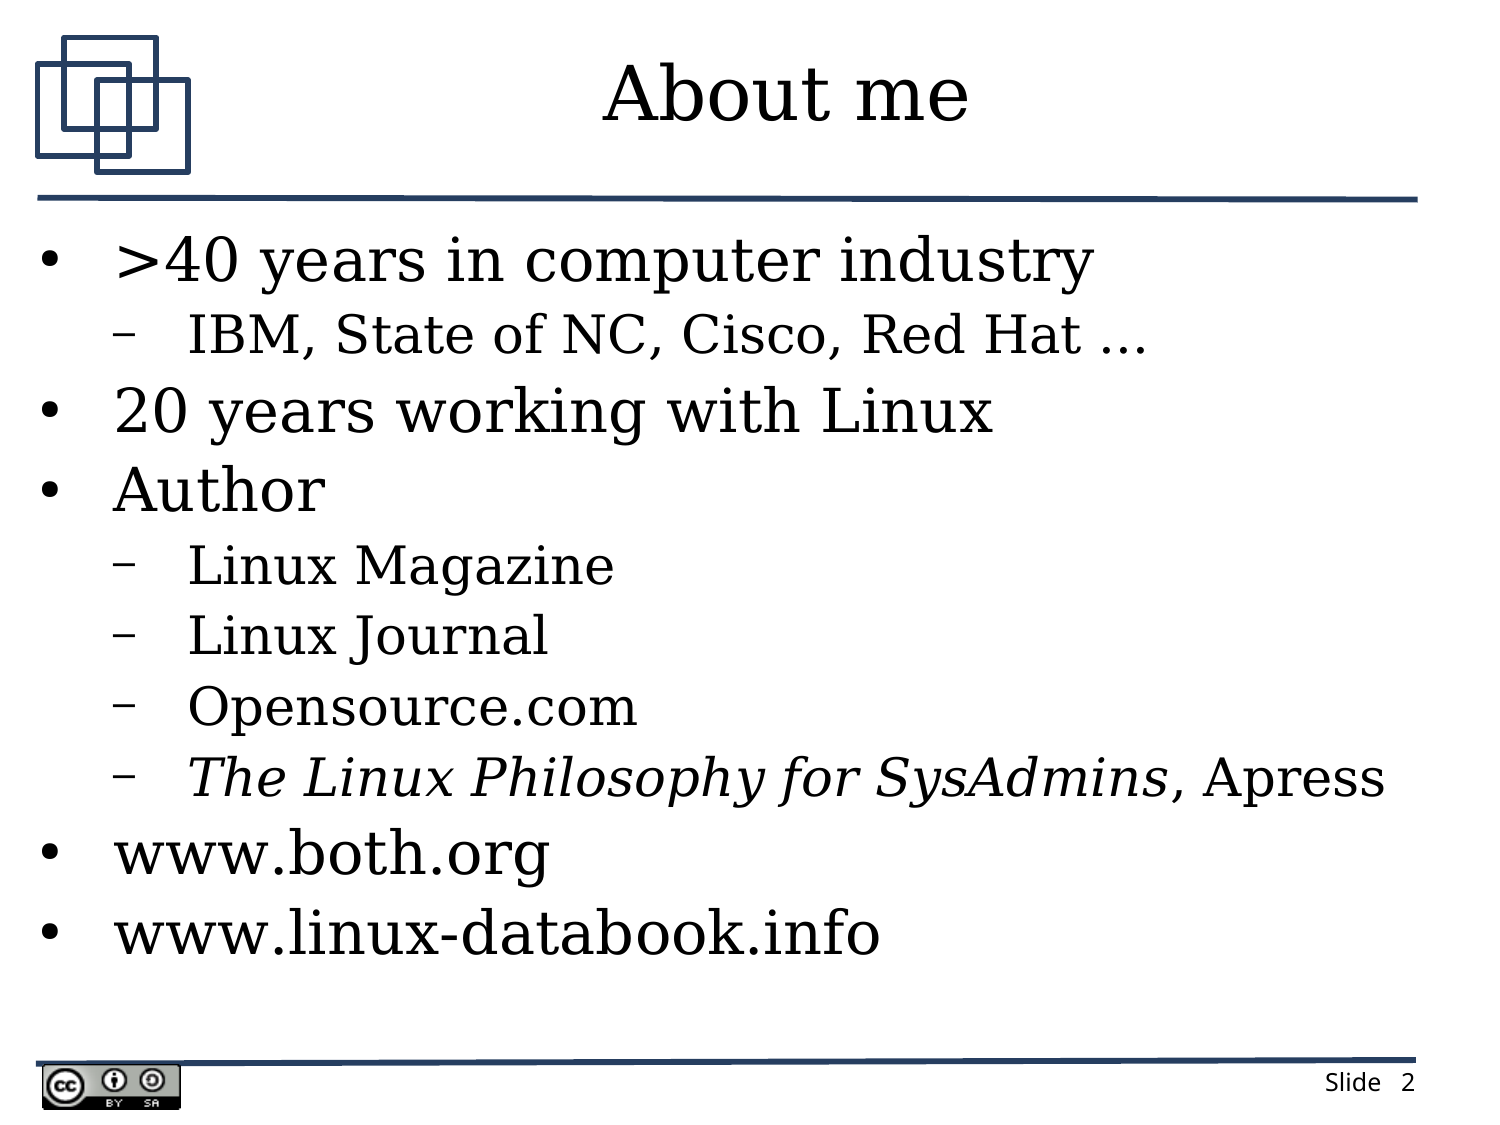

# About me
>40 years in computer industry
IBM, State of NC, Cisco, Red Hat ...
20 years working with Linux
Author
Linux Magazine
Linux Journal
Opensource.com
The Linux Philosophy for SysAdmins, Apress
www.both.org
www.linux-databook.info